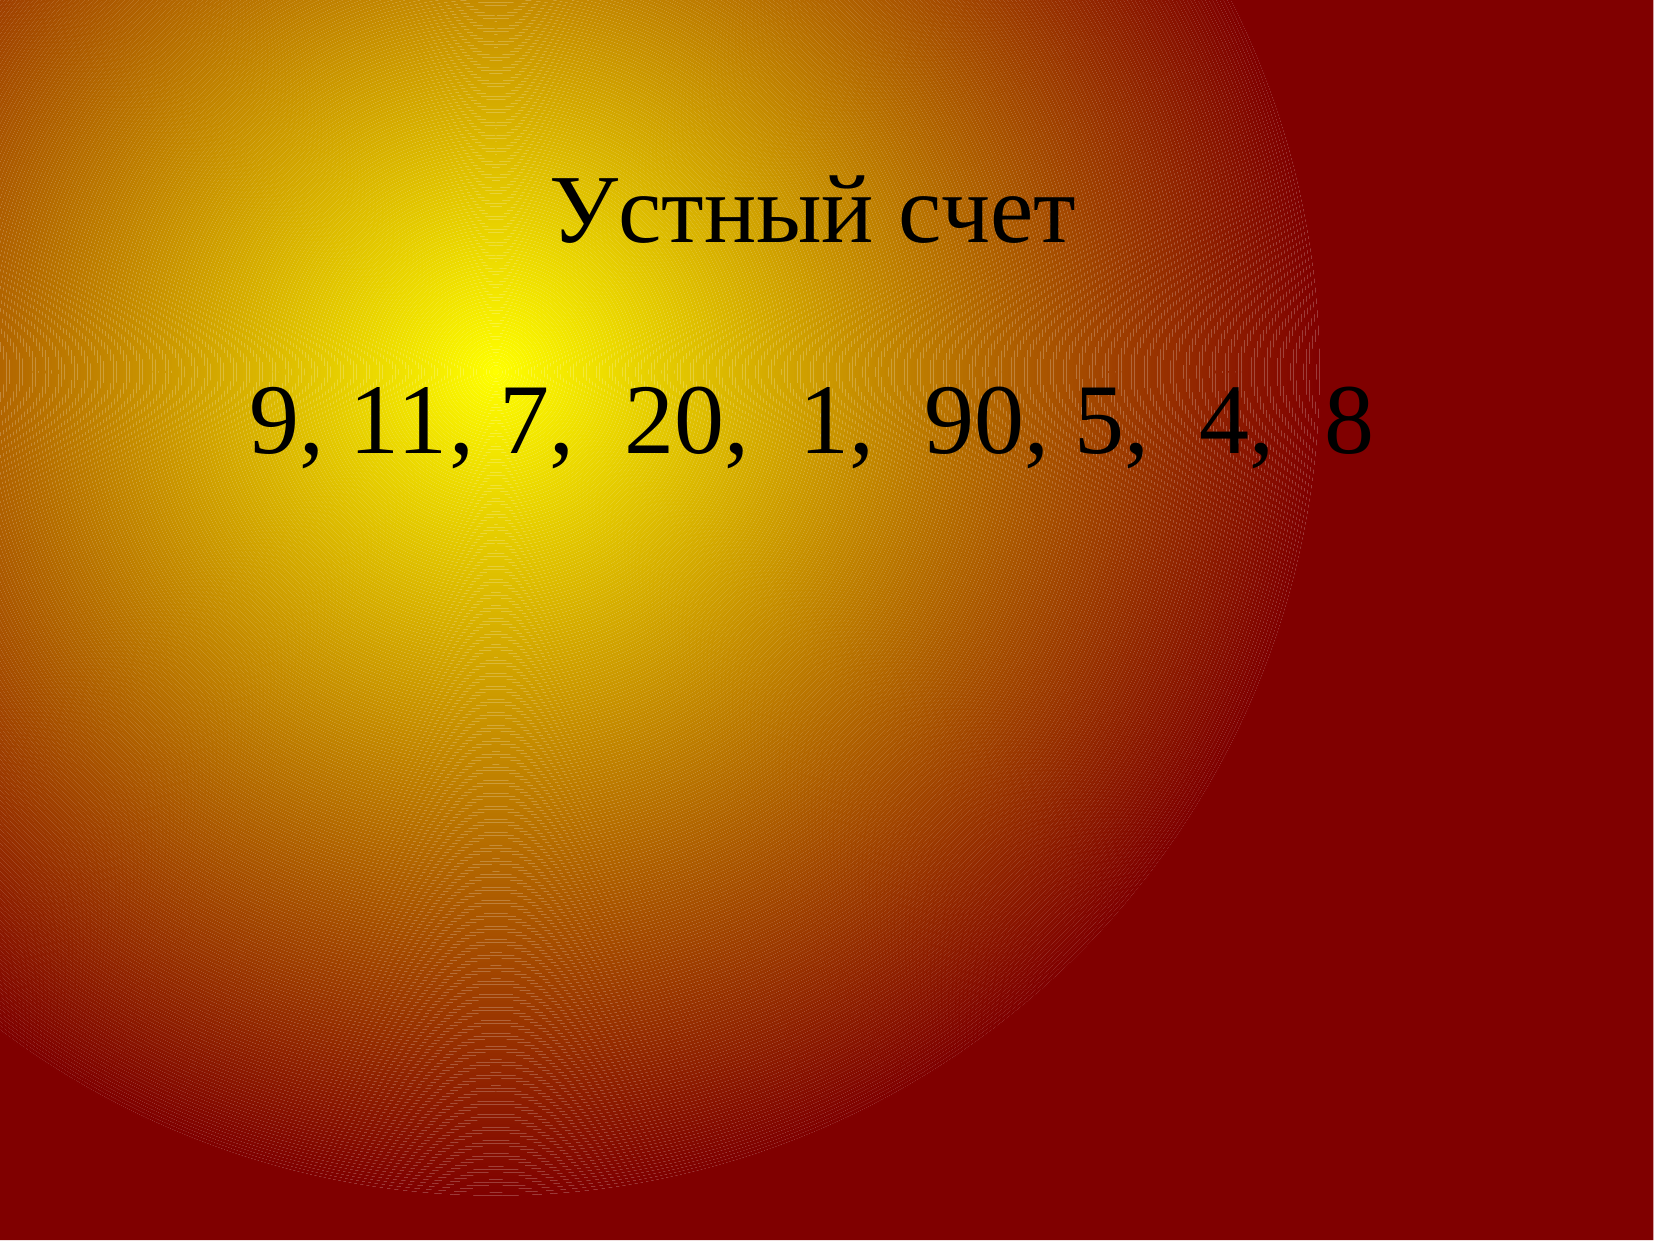

# Устный счет
9, 11, 7, 20, 1, 90, 5, 4, 8